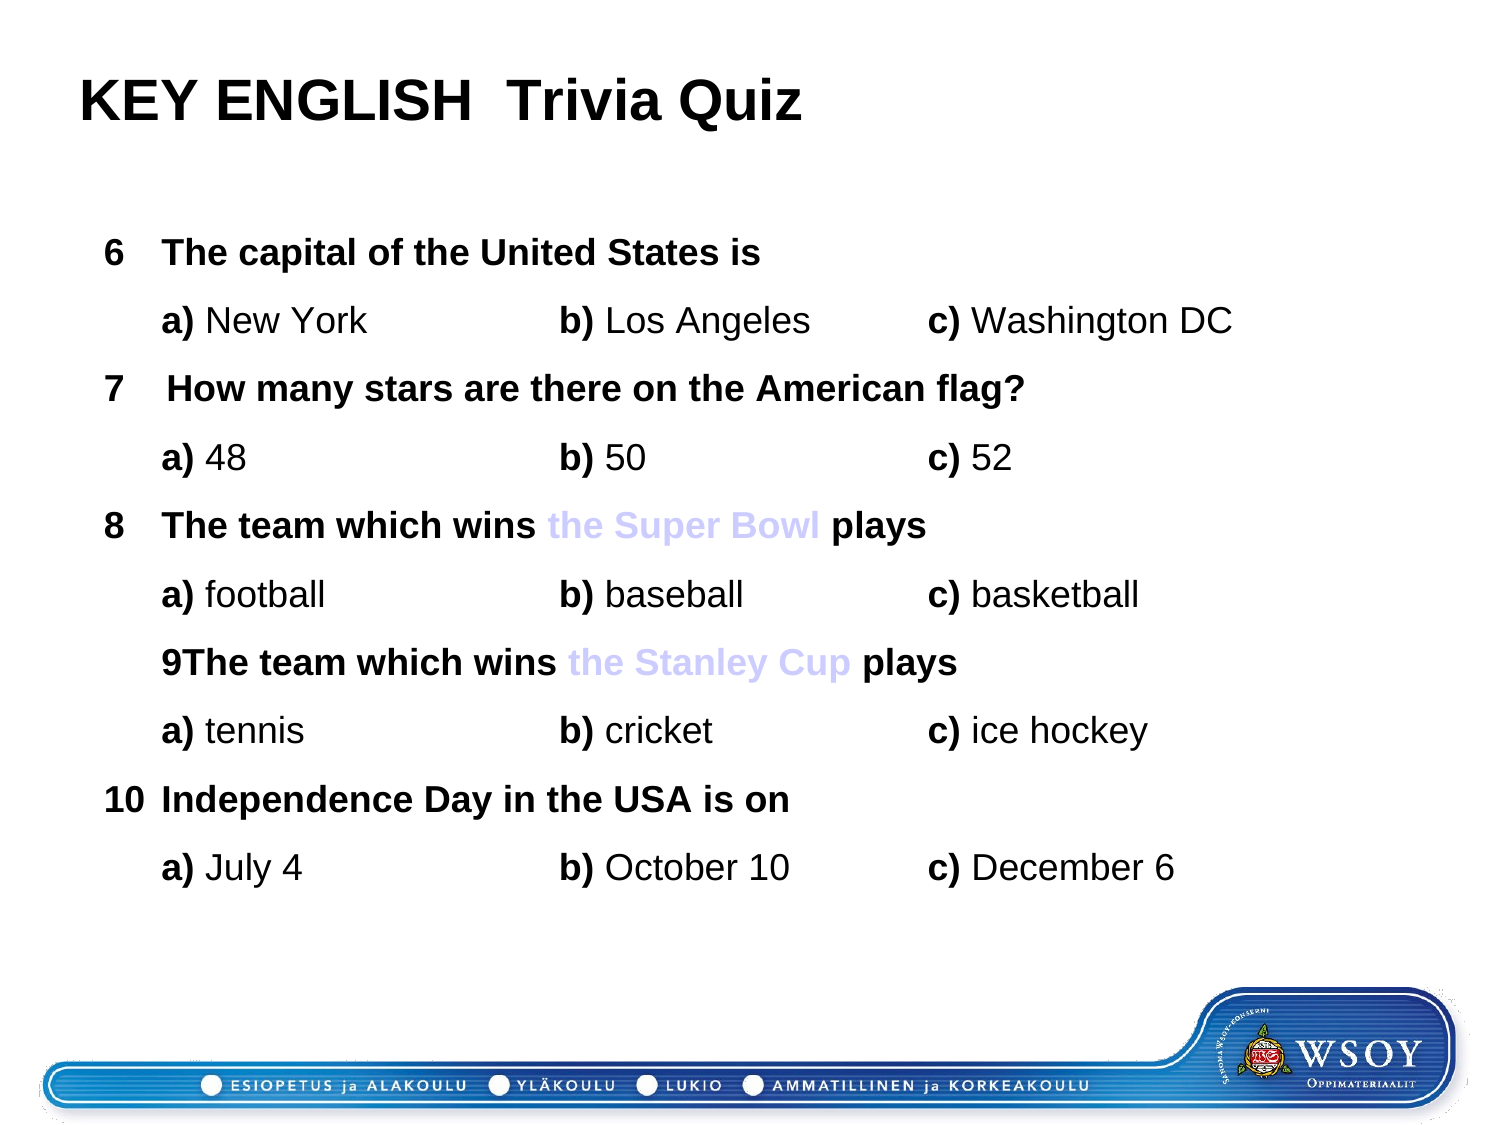

KEY ENGLISH Trivia Quiz
6	The capital of the United States is
	a) New York	b) Los Angeles	c) Washington DC
7 How many stars are there on the American flag?
	a) 48	b) 50	c) 52
8	The team which wins the Super Bowl plays
	a) football	b) baseball	c) basketball
	9The team which wins the Stanley Cup plays
	a) tennis	b) cricket	c) ice hockey
10	Independence Day in the USA is on
	a) July 4	b) October 10	c) December 6